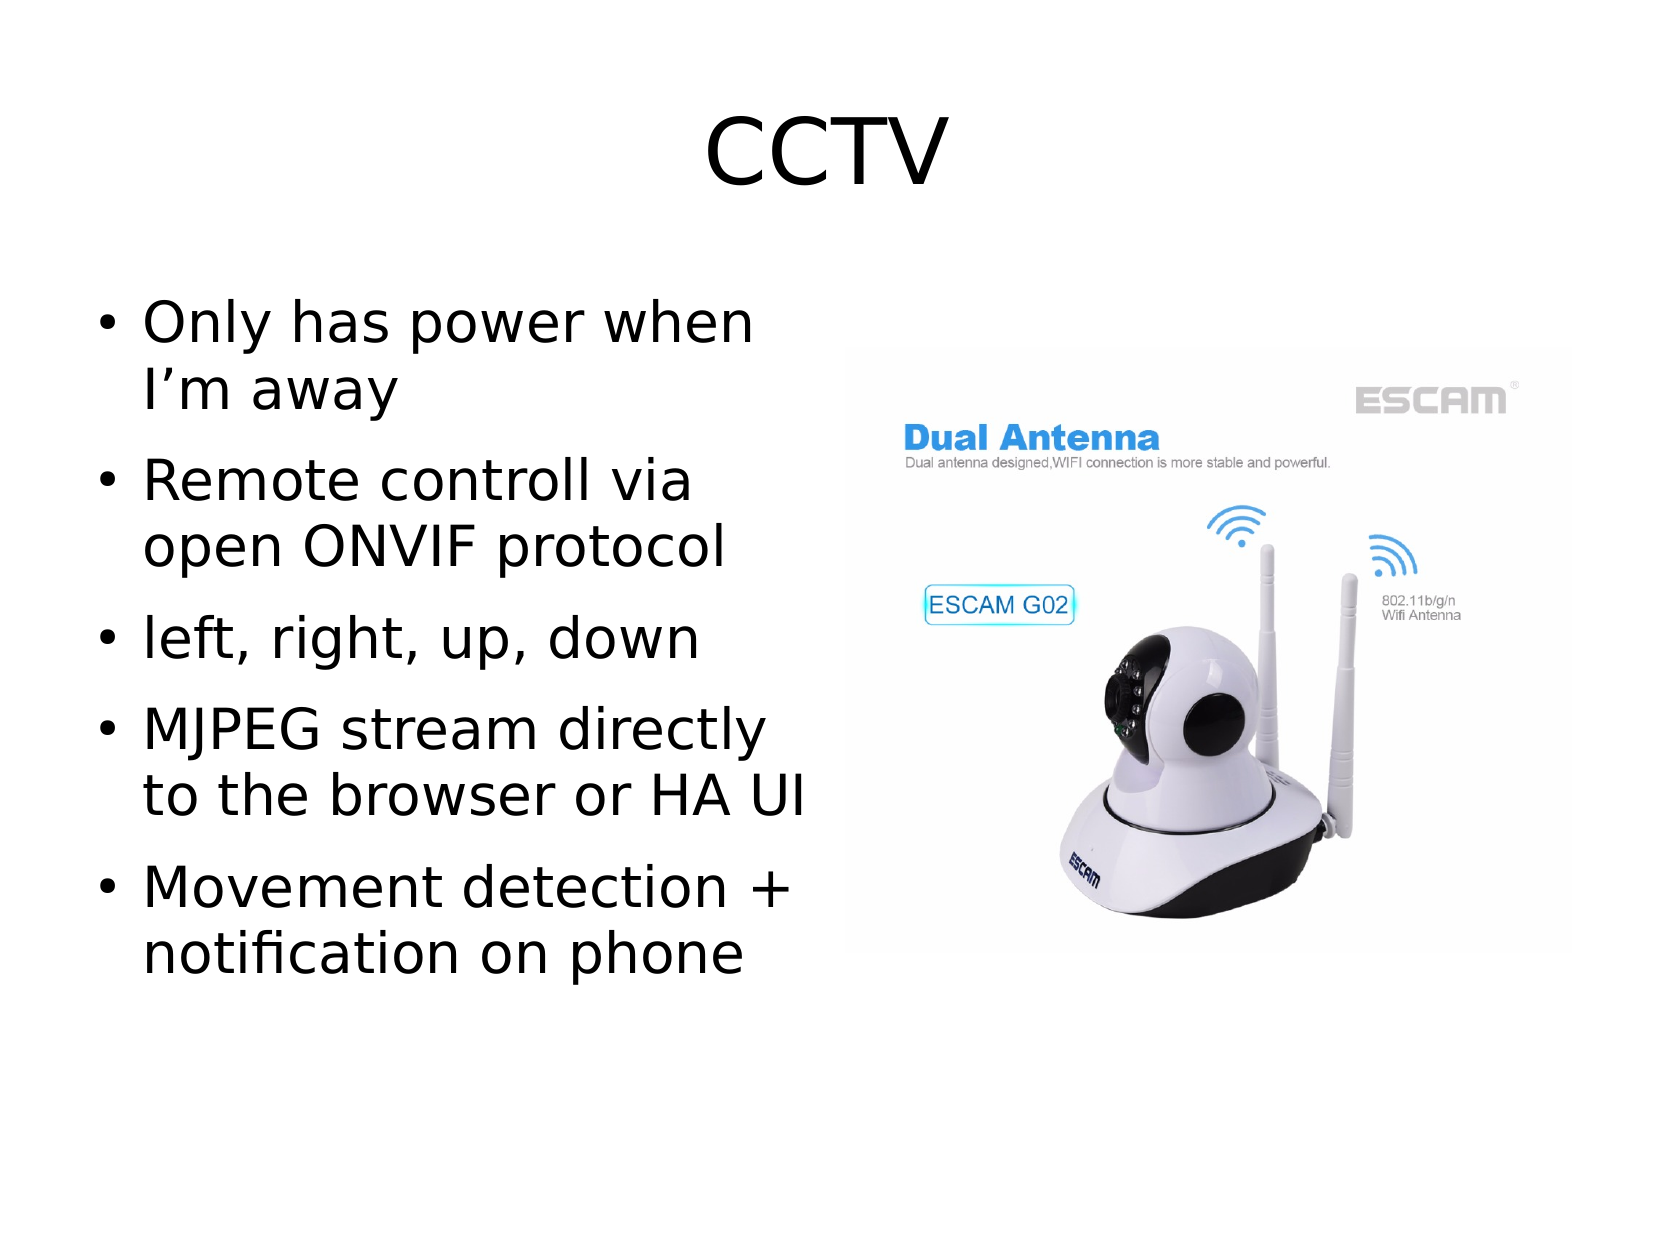

# CCTV
Only has power when I’m away
Remote controll via open ONVIF protocol
left, right, up, down
MJPEG stream directly to the browser or HA UI
Movement detection + notification on phone